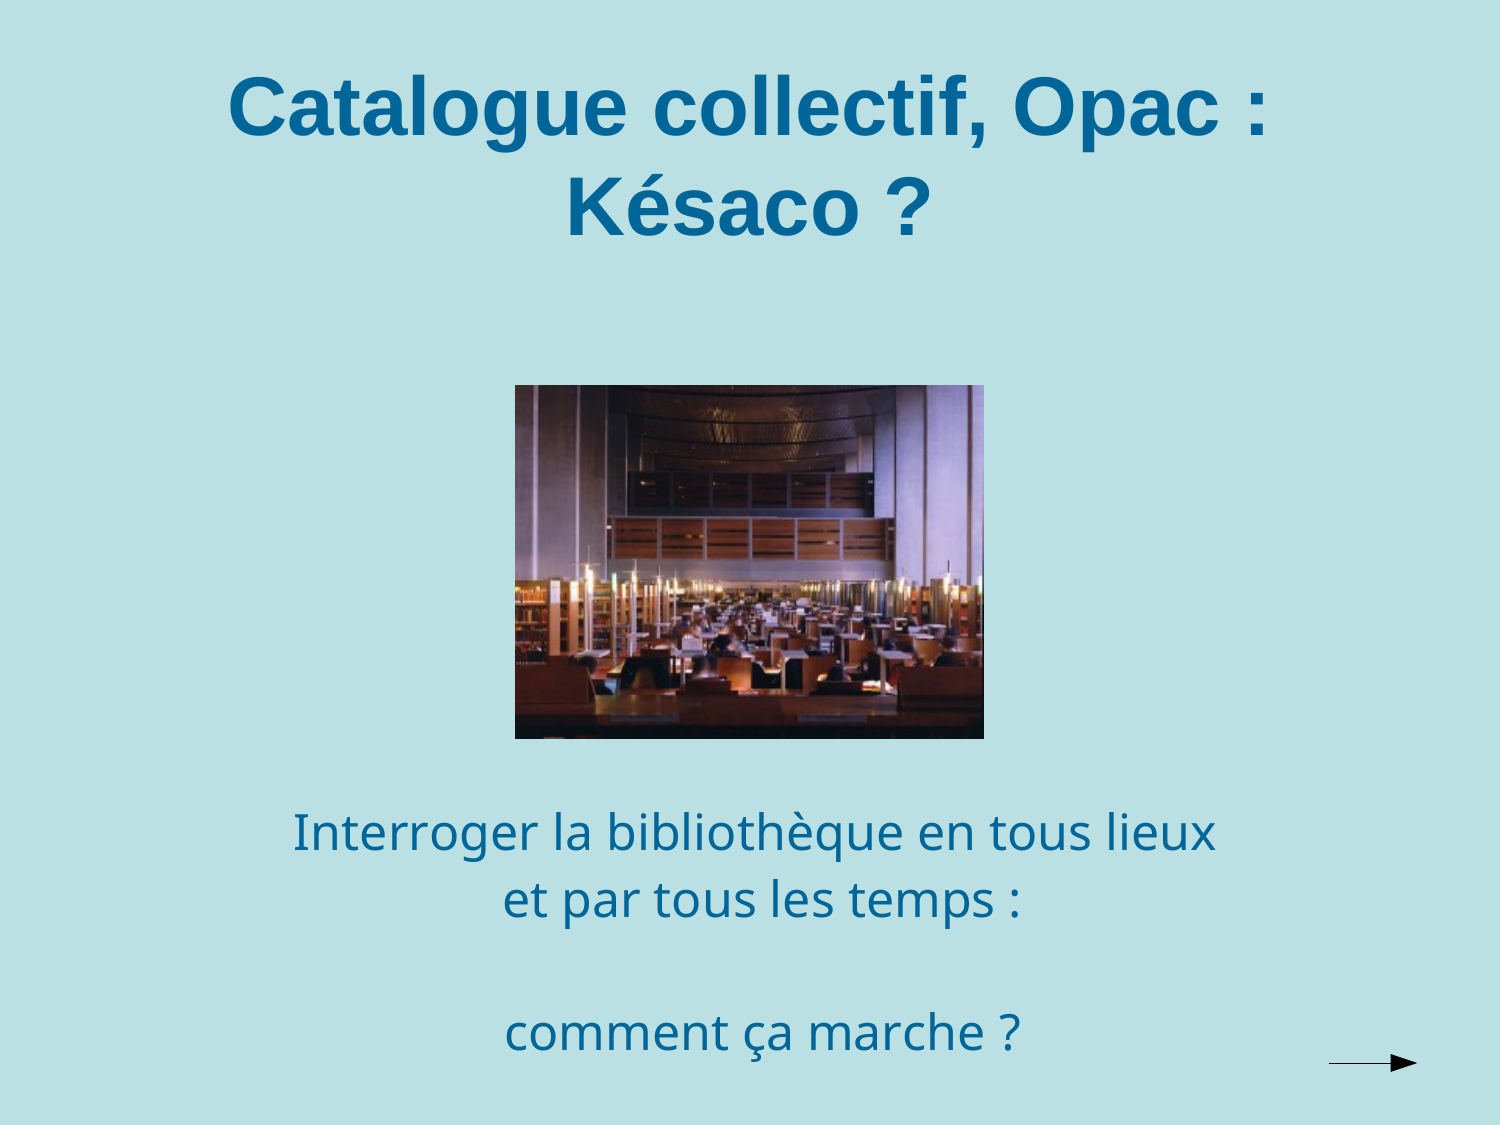

# Catalogue collectif, Opac : Késaco ?
Interroger la bibliothèque en tous lieux
et par tous les temps :
comment ça marche ?